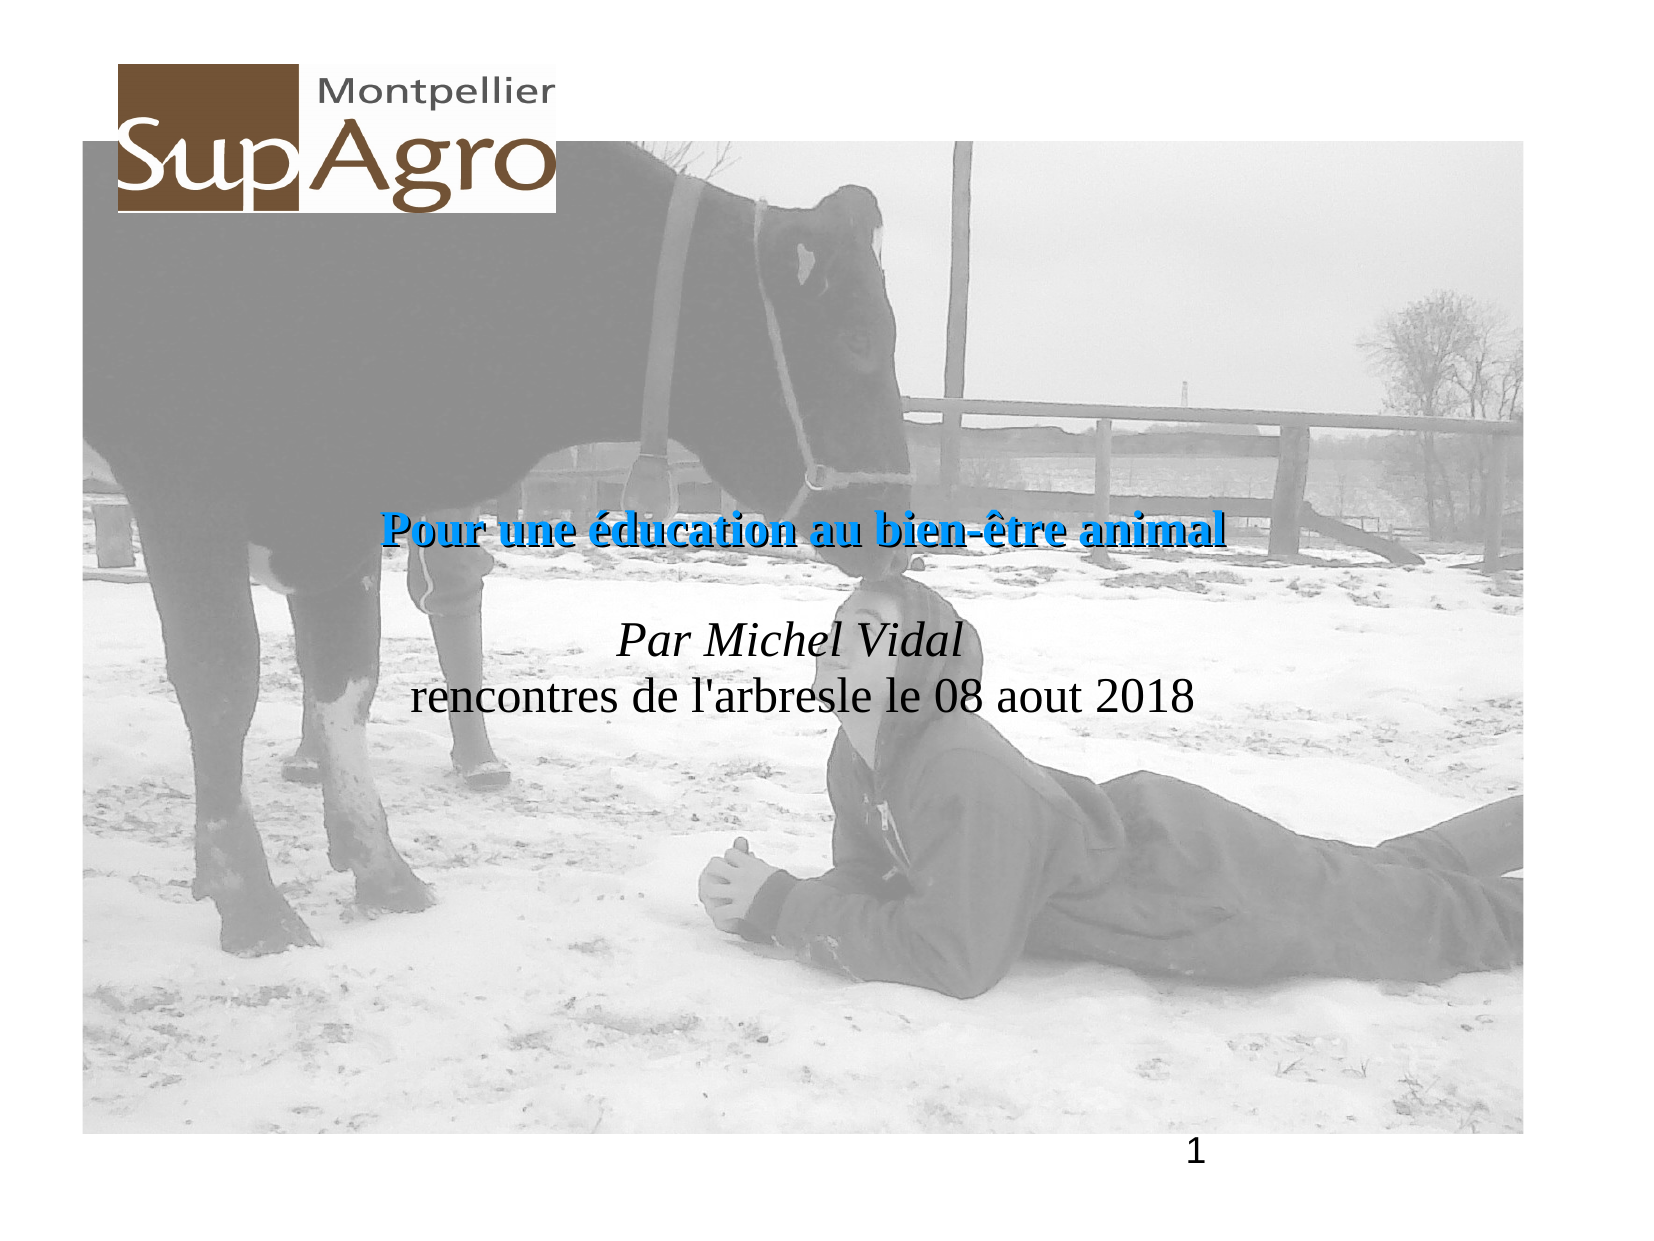

#
Pour une éducation au bien-être animal
Par Michel Vidal
rencontres de l'arbresle le 08 aout 2018
1